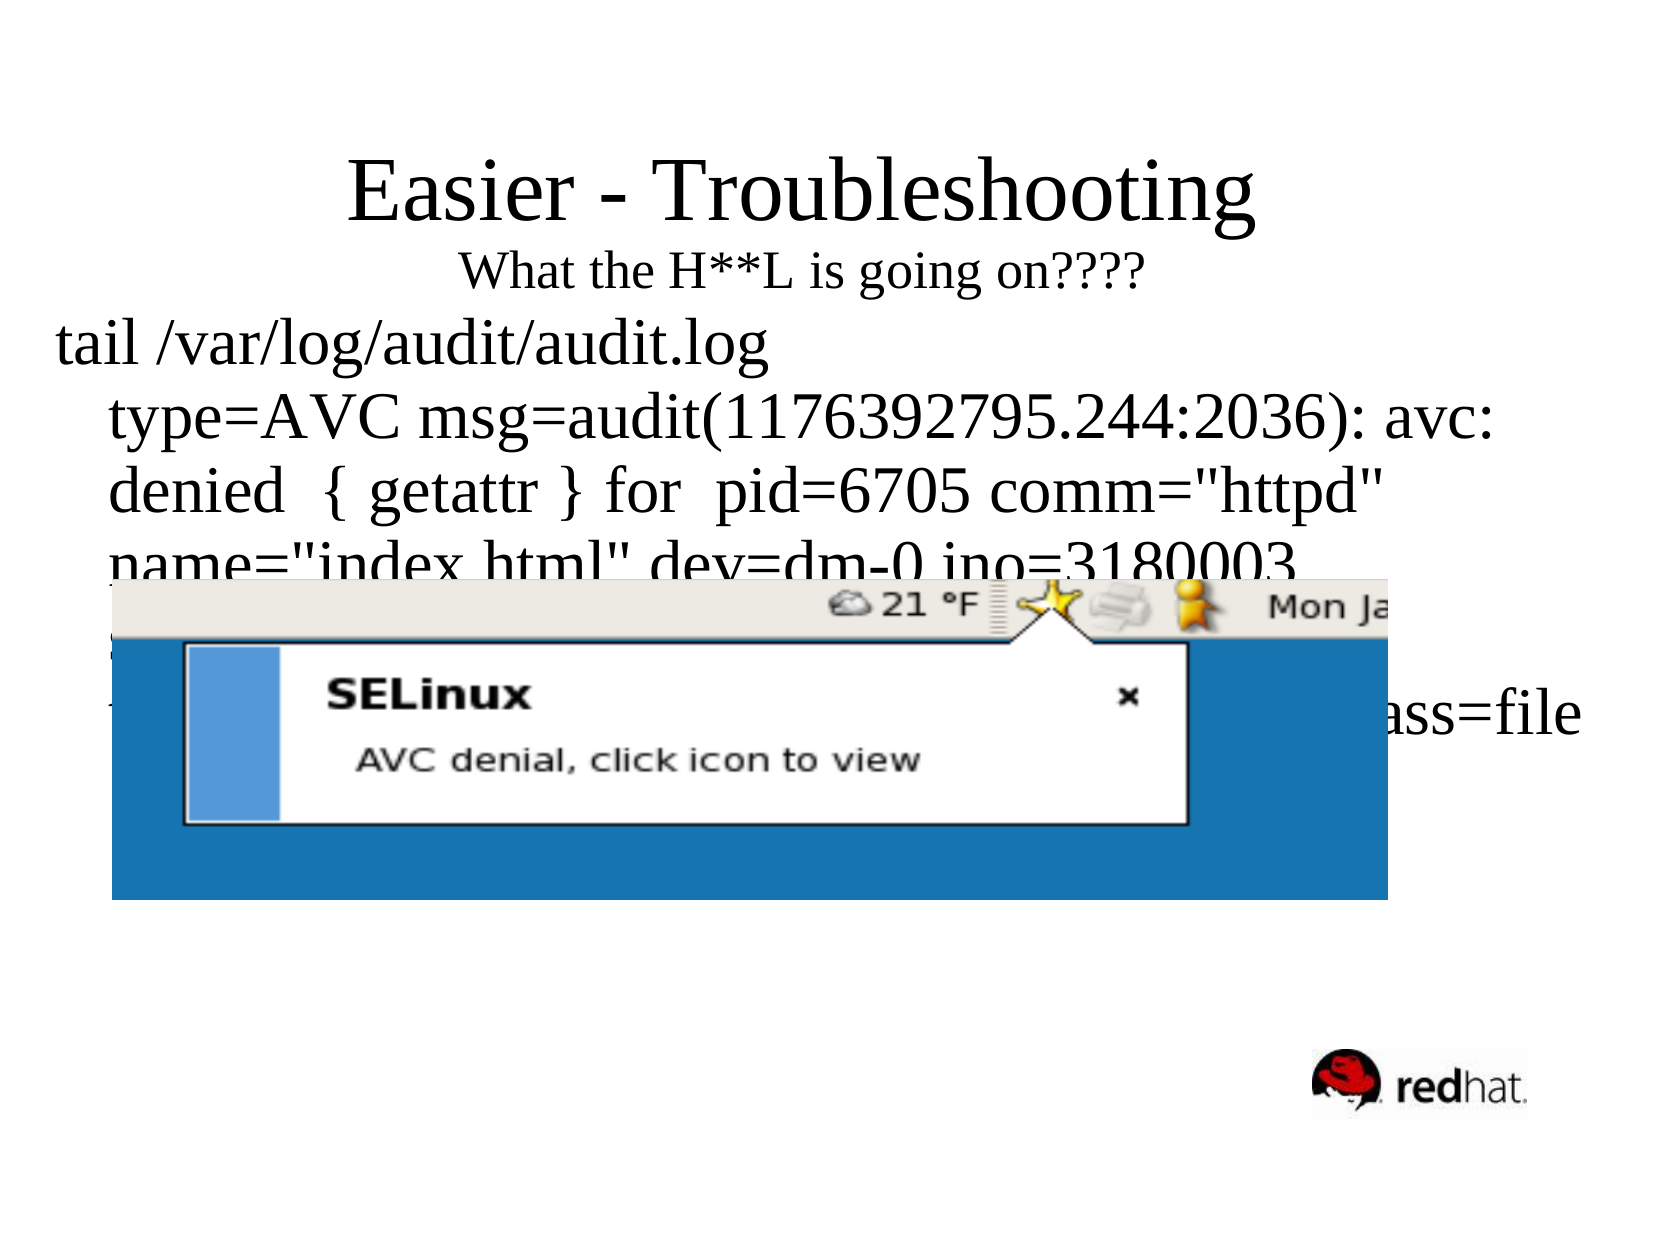

# Easier - Troubleshooting What the H**L is going on????
tail /var/log/audit/audit.log
type=AVC msg=audit(1176392795.244:2036): avc: denied { getattr } for pid=6705 comm="httpd" name="index.html" dev=dm-0 ino=3180003 scontext=user_u:system_r:httpd_t:s0 tcontext=system_u:object_r:user_home_t:s0 tclass=file